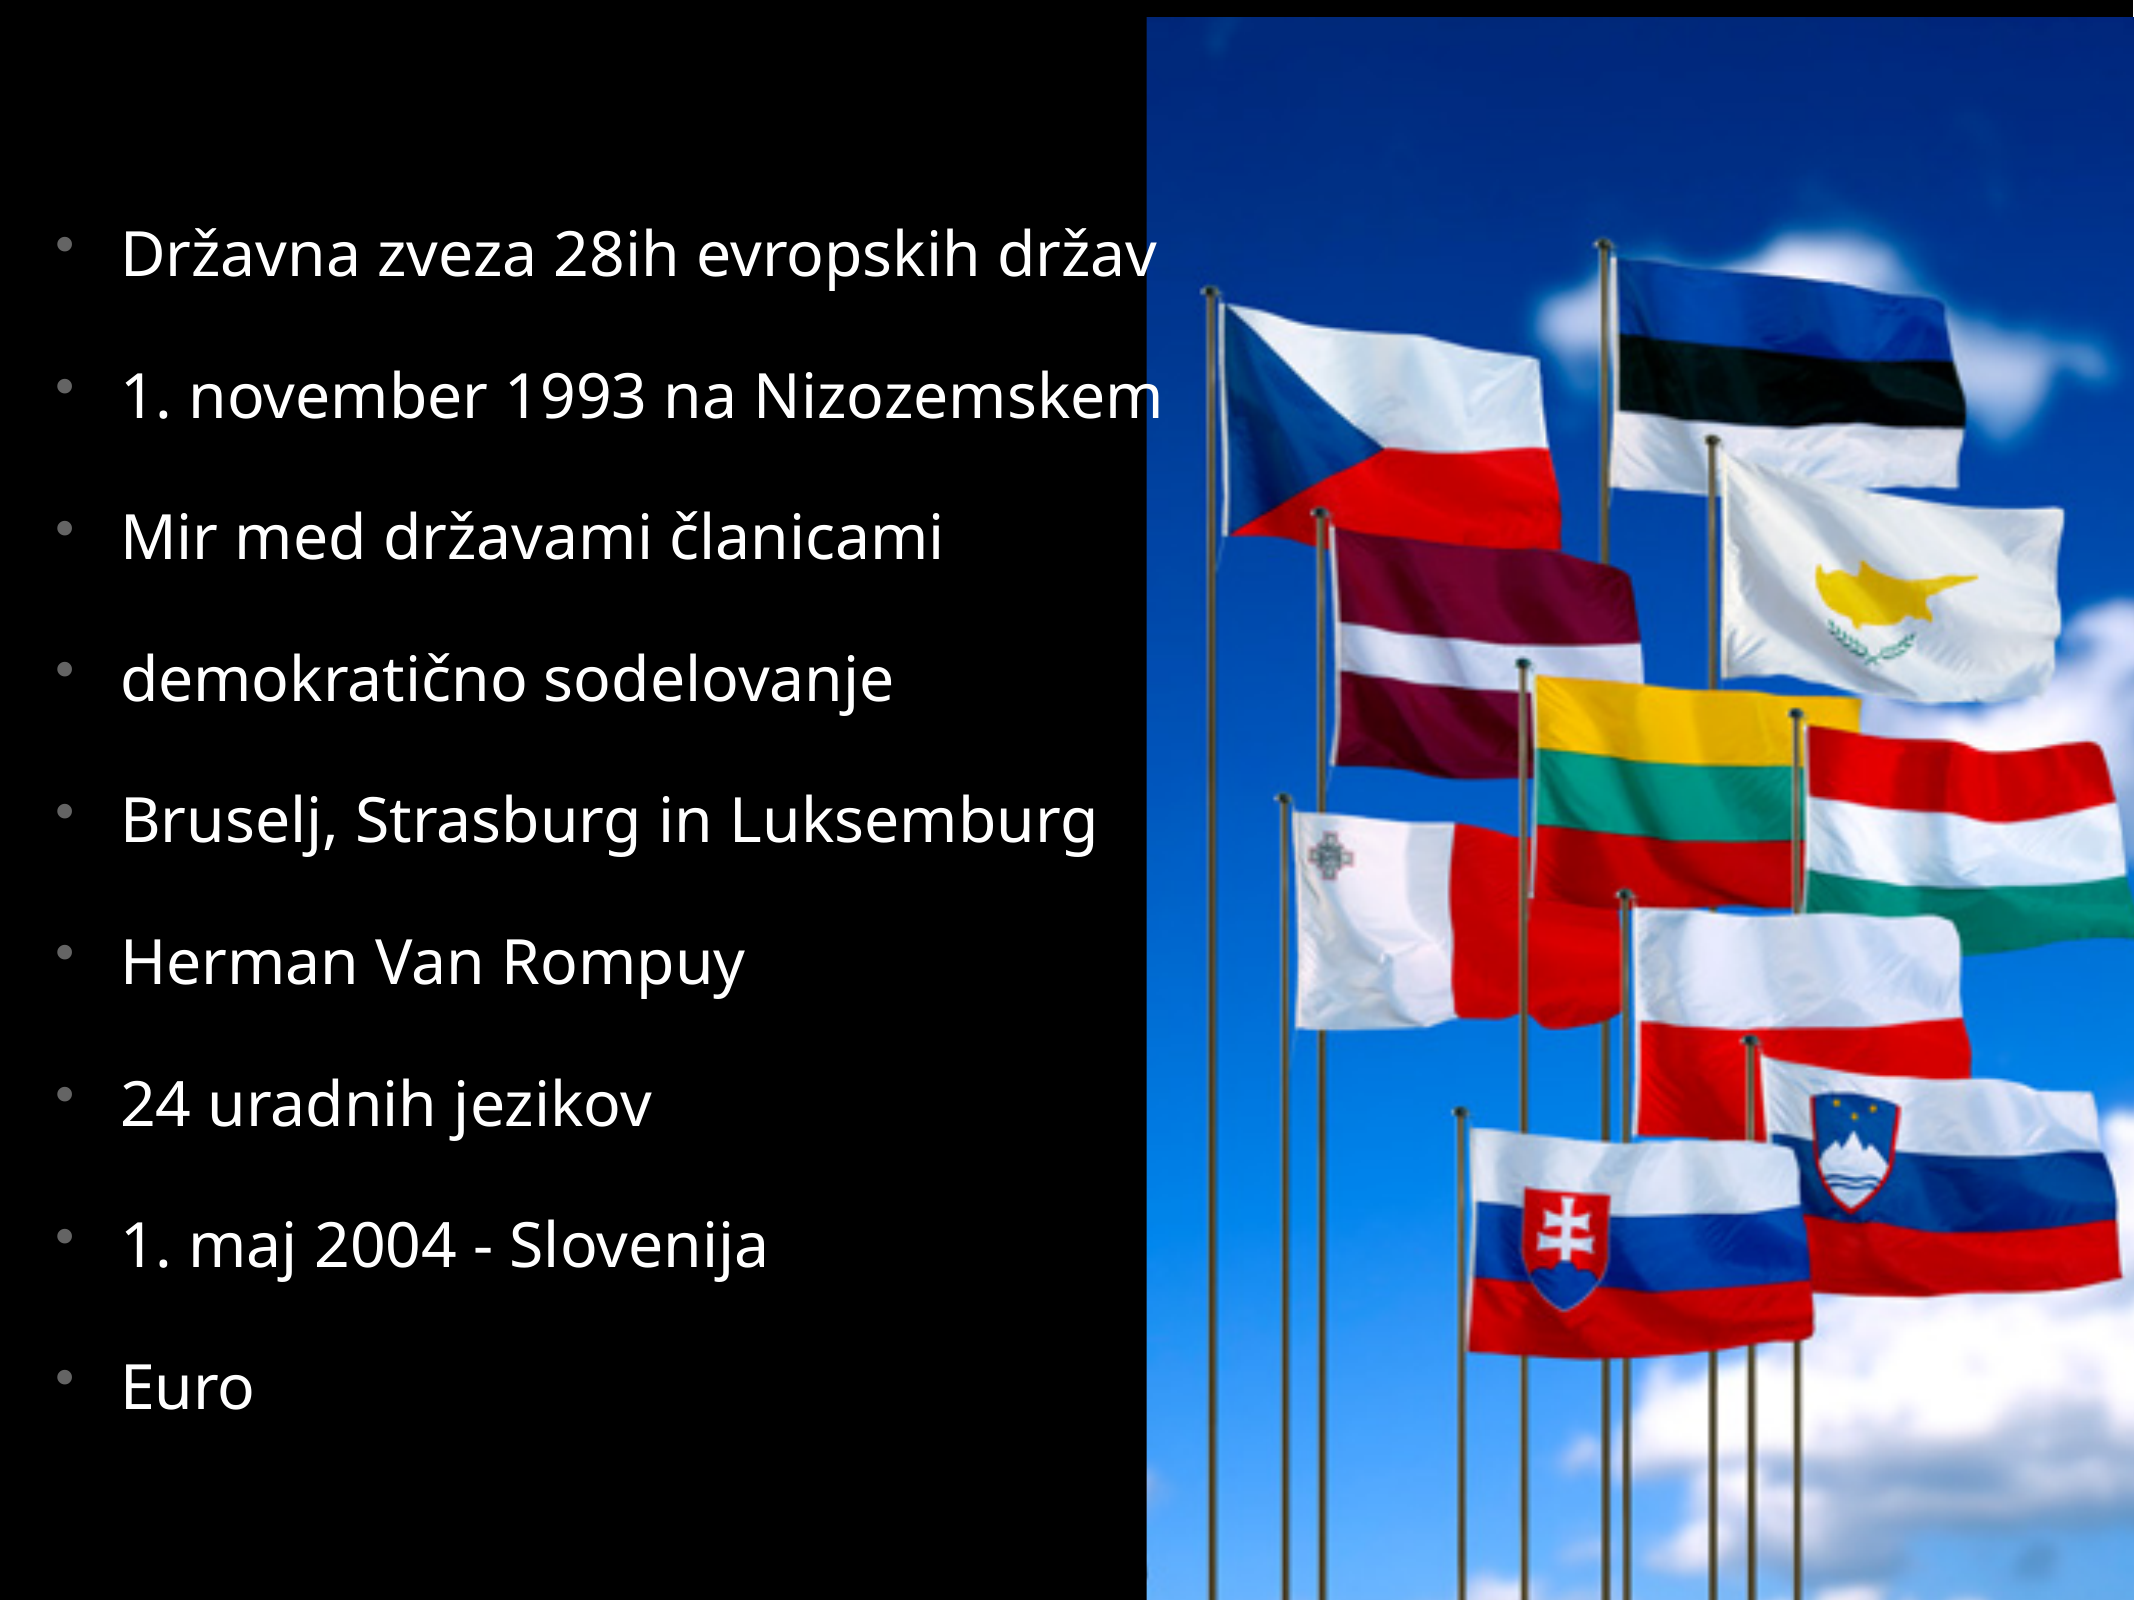

# Državna zveza 28ih evropskih držav
1. november 1993 na Nizozemskem
Mir med državami članicami
demokratično sodelovanje
Bruselj, Strasburg in Luksemburg
Herman Van Rompuy
24 uradnih jezikov
1. maj 2004 - Slovenija
Euro